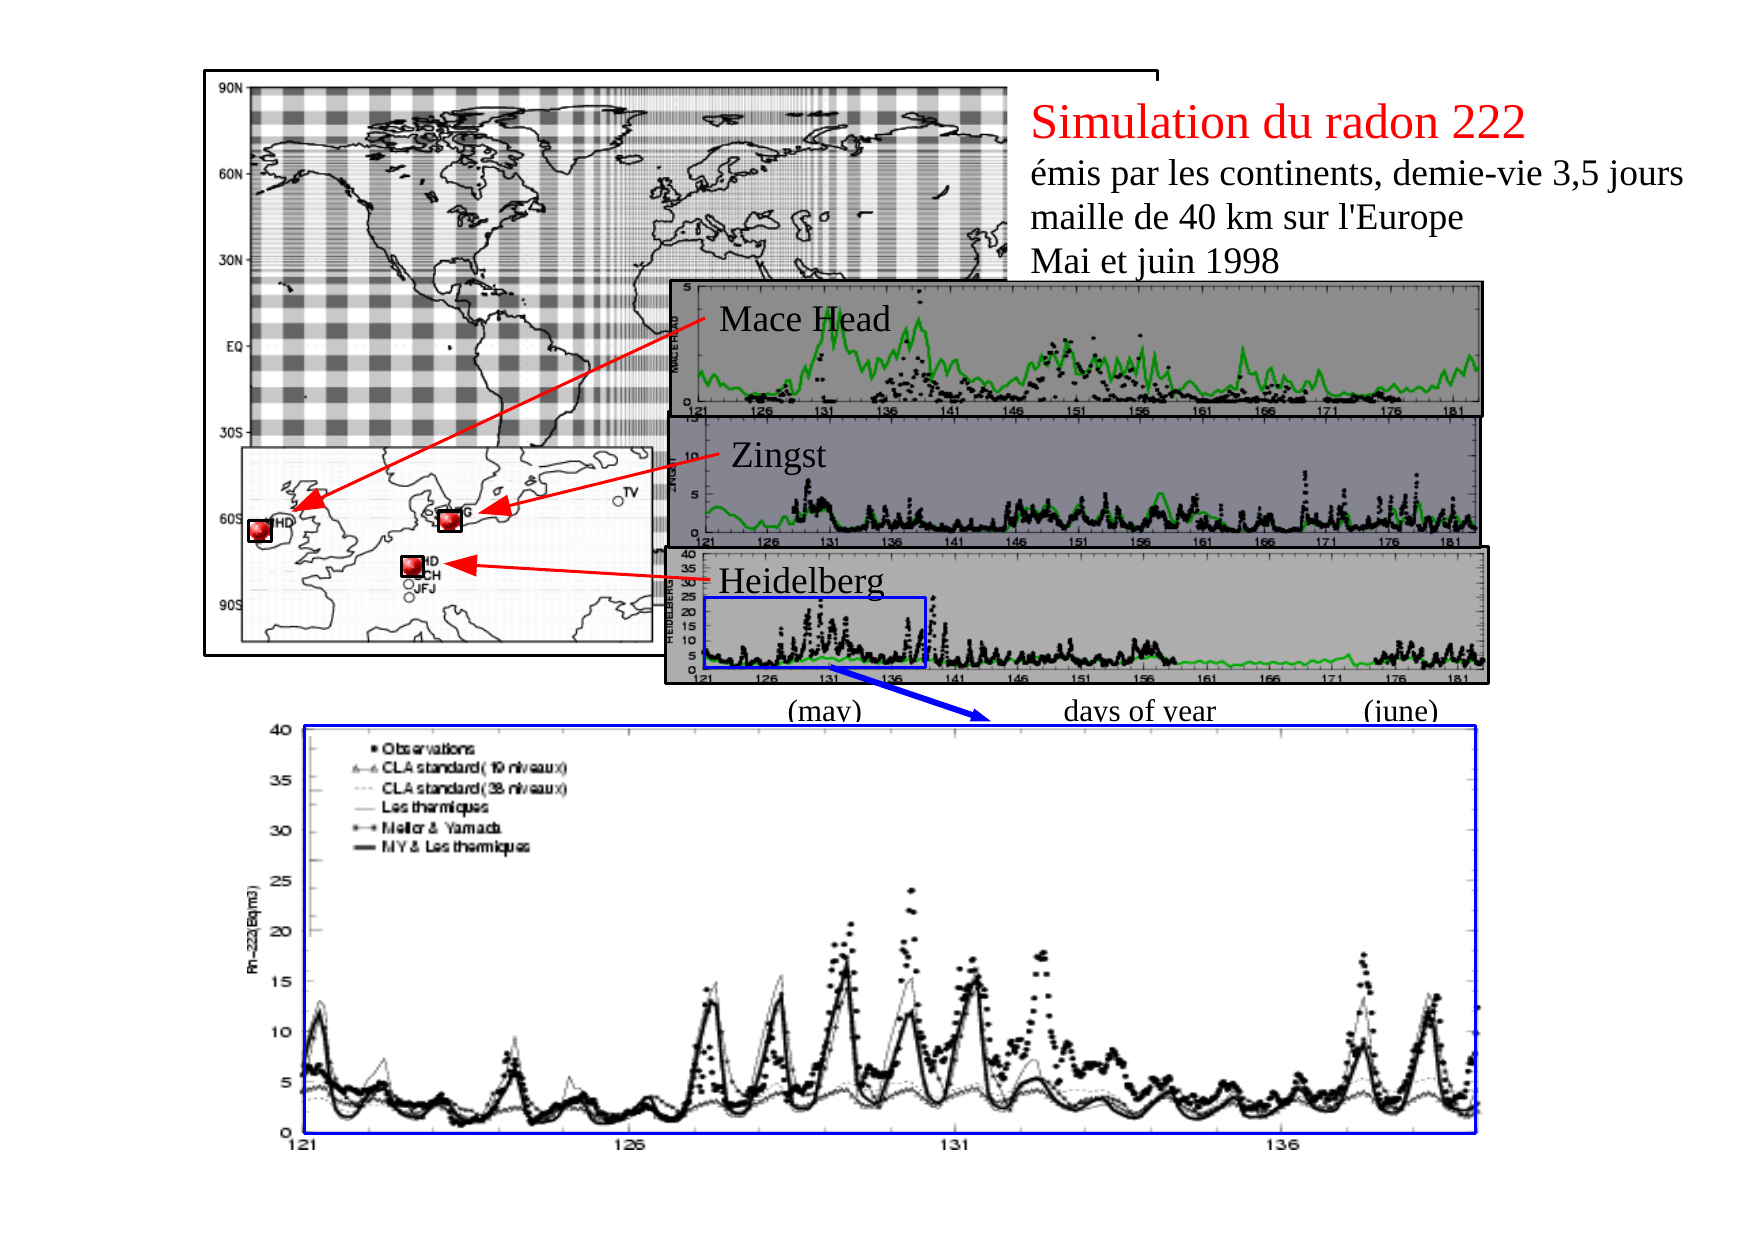

Simulation du radon 222
émis par les continents, demie-vie 3,5 jours
maille de 40 km sur l'Europe
Mai et juin 1998
Mace Head
Zingst
Heidelberg
(may) days of year (june)